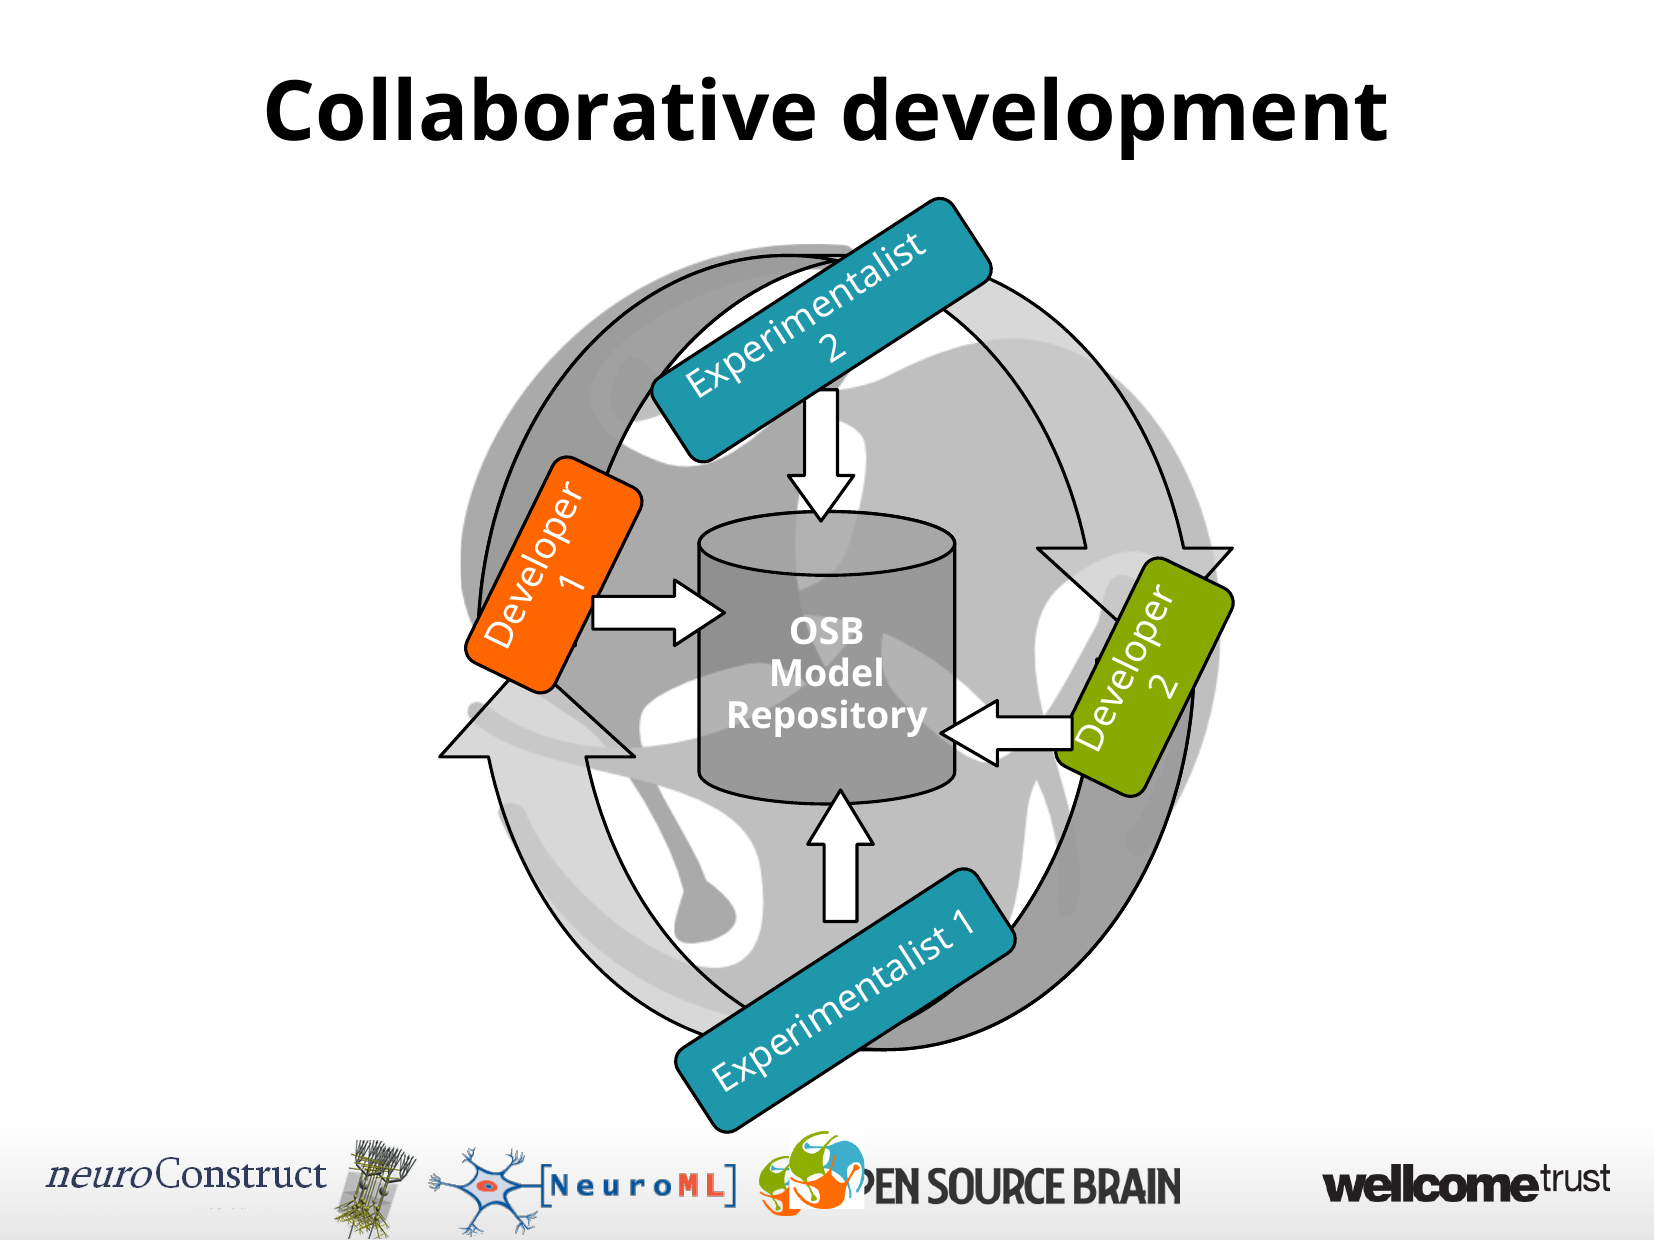

Collaborative development
Experimentalist 2
OSB
Model
Repository
Developer 1
Developer 2
Experimentalist 1